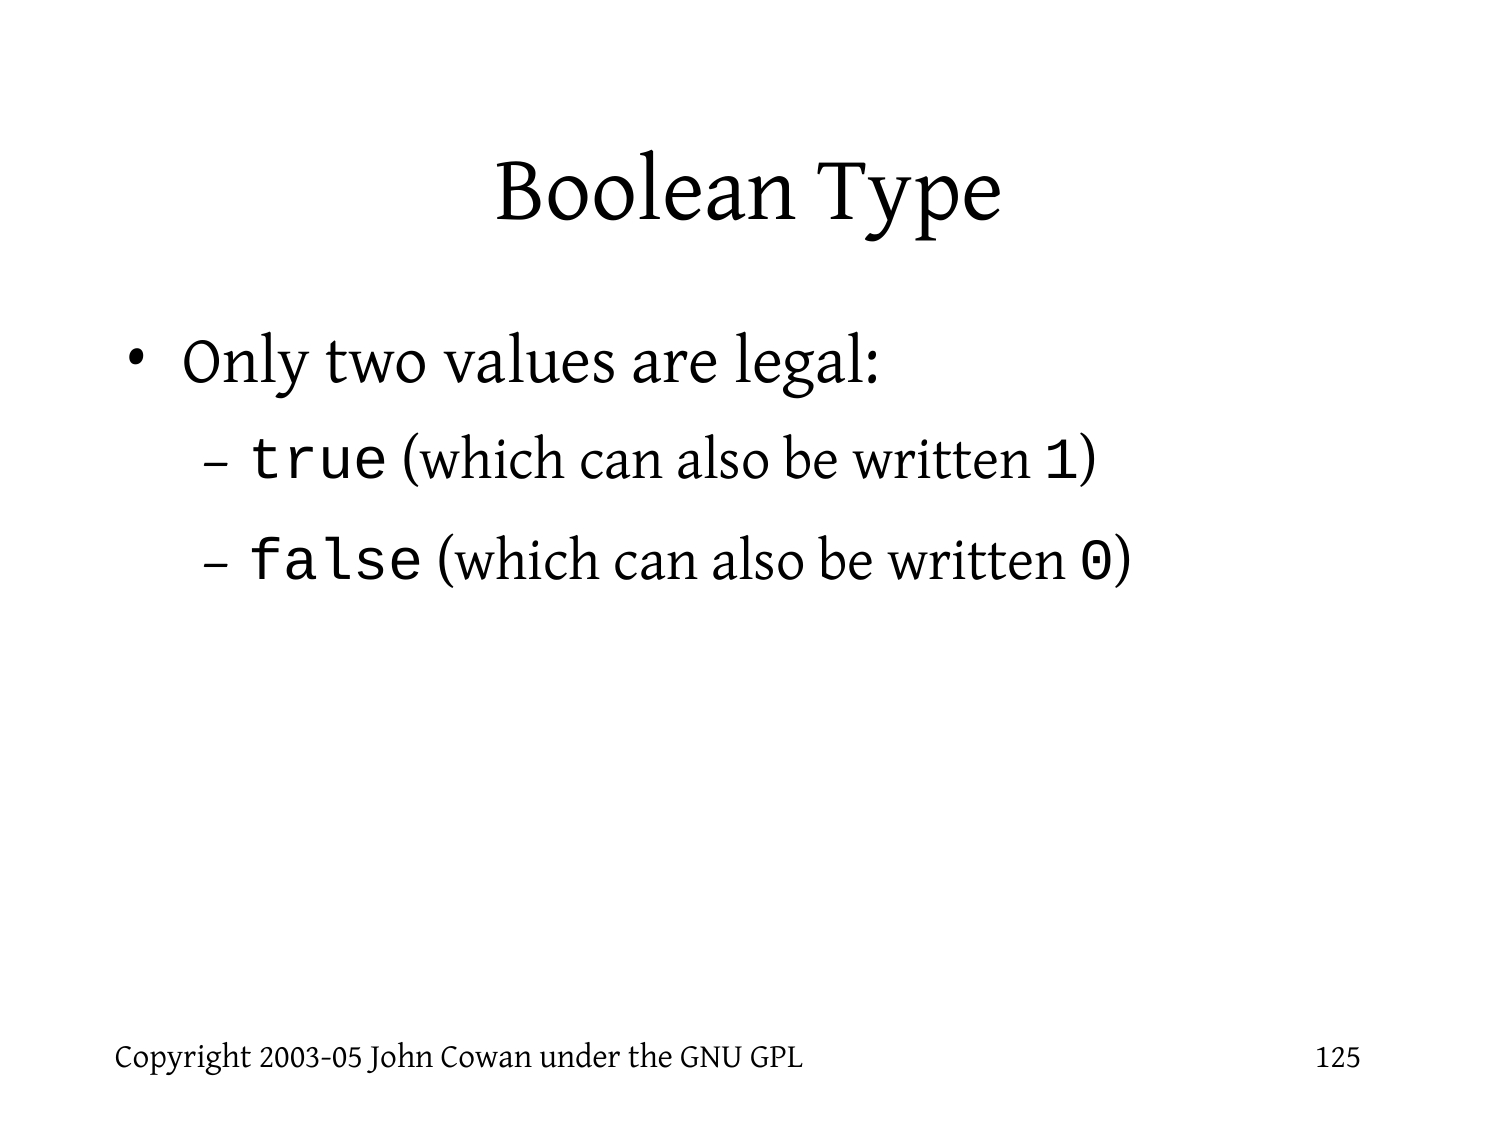

# Boolean Type
Only two values are legal:
true (which can also be written 1)
false (which can also be written 0)